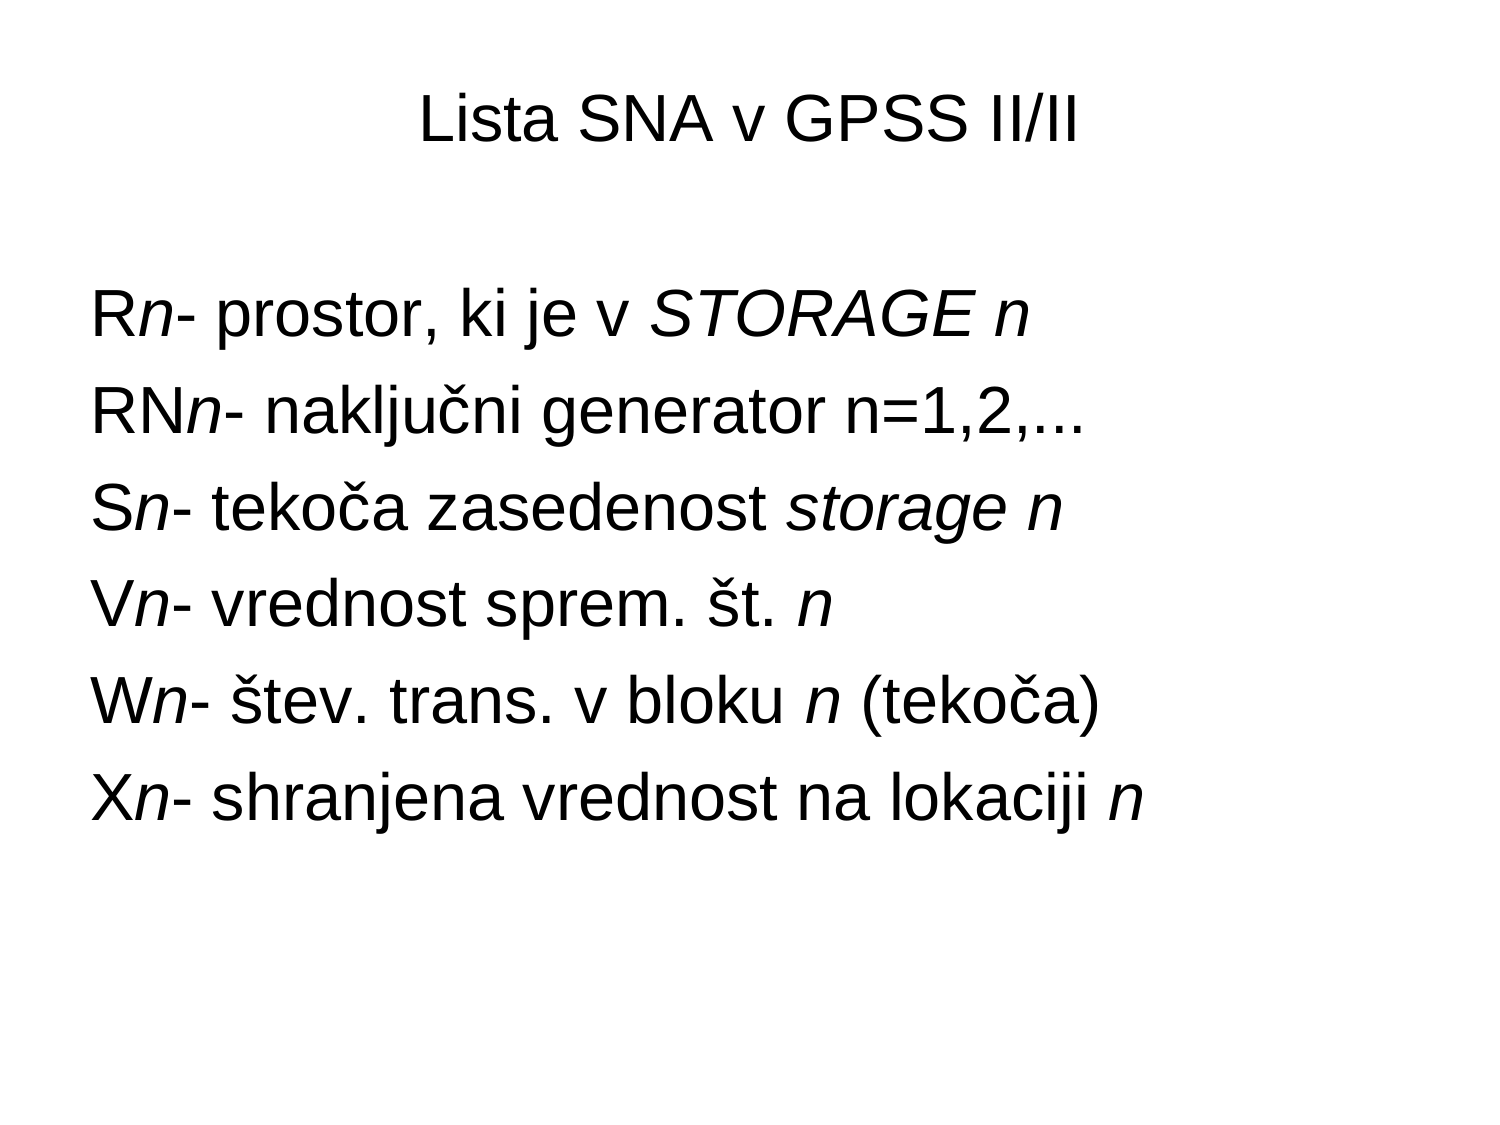

# Lista SNA v GPSS II/II
Rn- prostor, ki je v STORAGE n
RNn- naključni generator n=1,2,...
Sn- tekoča zasedenost storage n
Vn- vrednost sprem. št. n
Wn- štev. trans. v bloku n (tekoča)
Xn- shranjena vrednost na lokaciji n